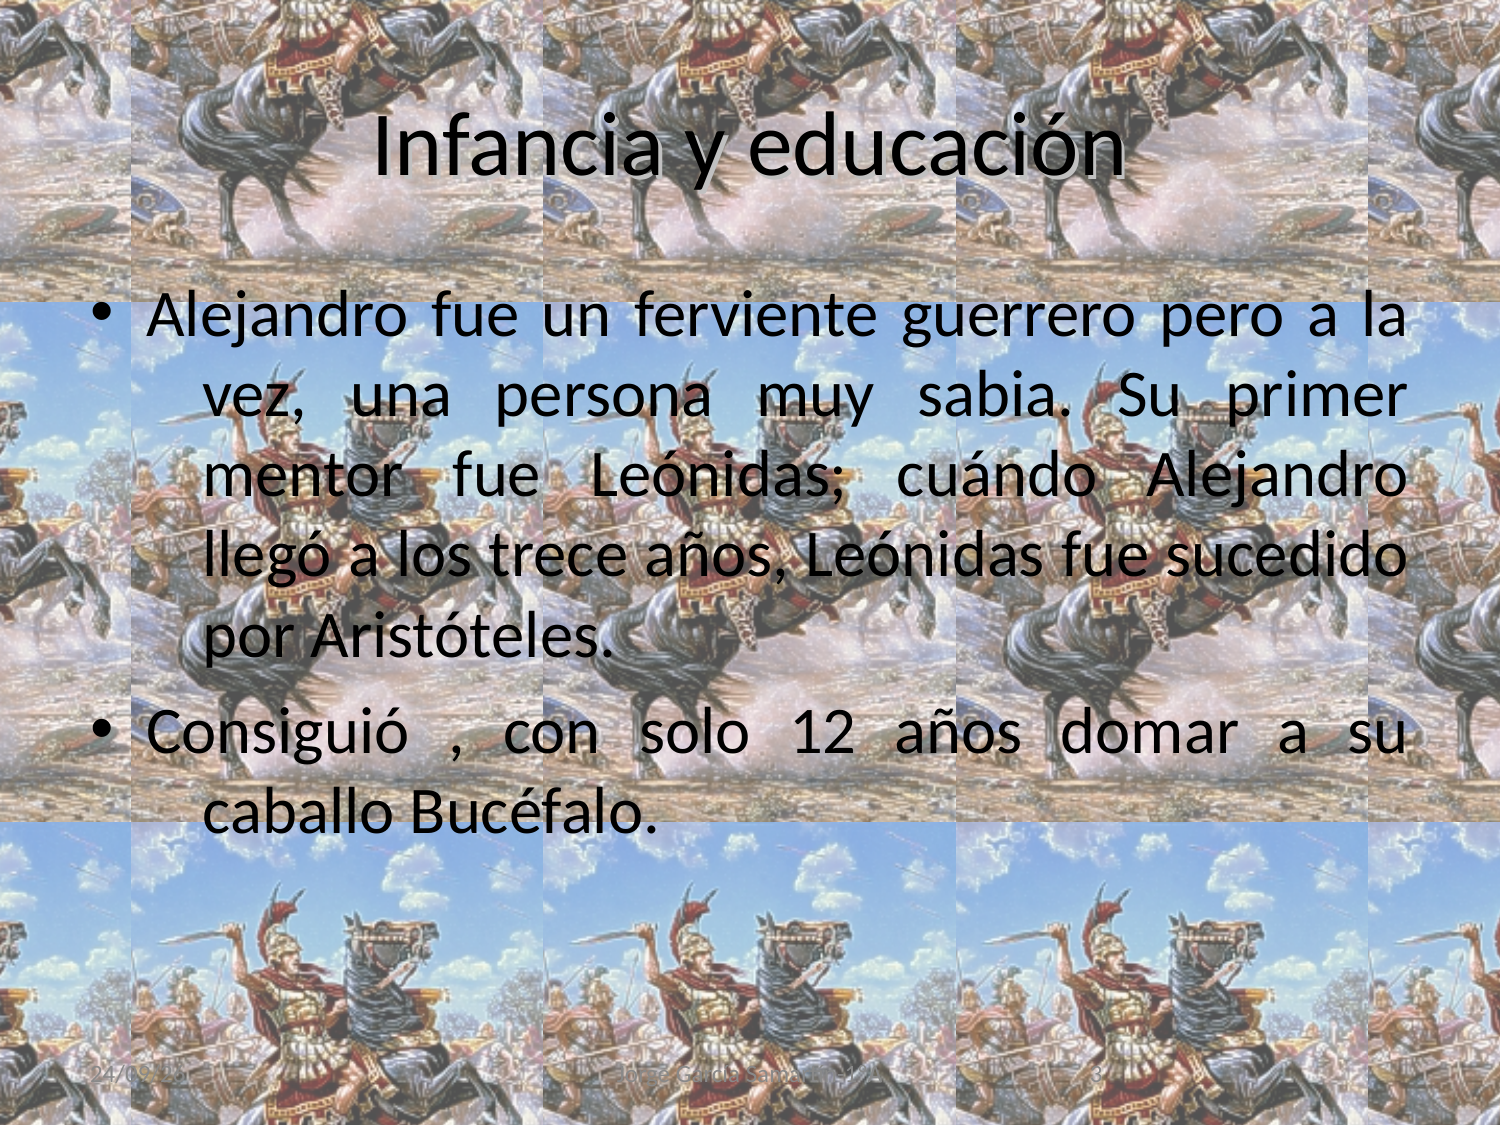

# Infancia y educación
Alejandro fue un ferviente guerrero pero a la vez, una persona muy sabia. Su primer mentor fue Leónidas; cuándo Alejandro llegó a los trece años, Leónidas fue sucedido por Aristóteles.
Consiguió , con solo 12 años domar a su caballo Bucéfalo.
Jorge García Samartín-1ºA
3